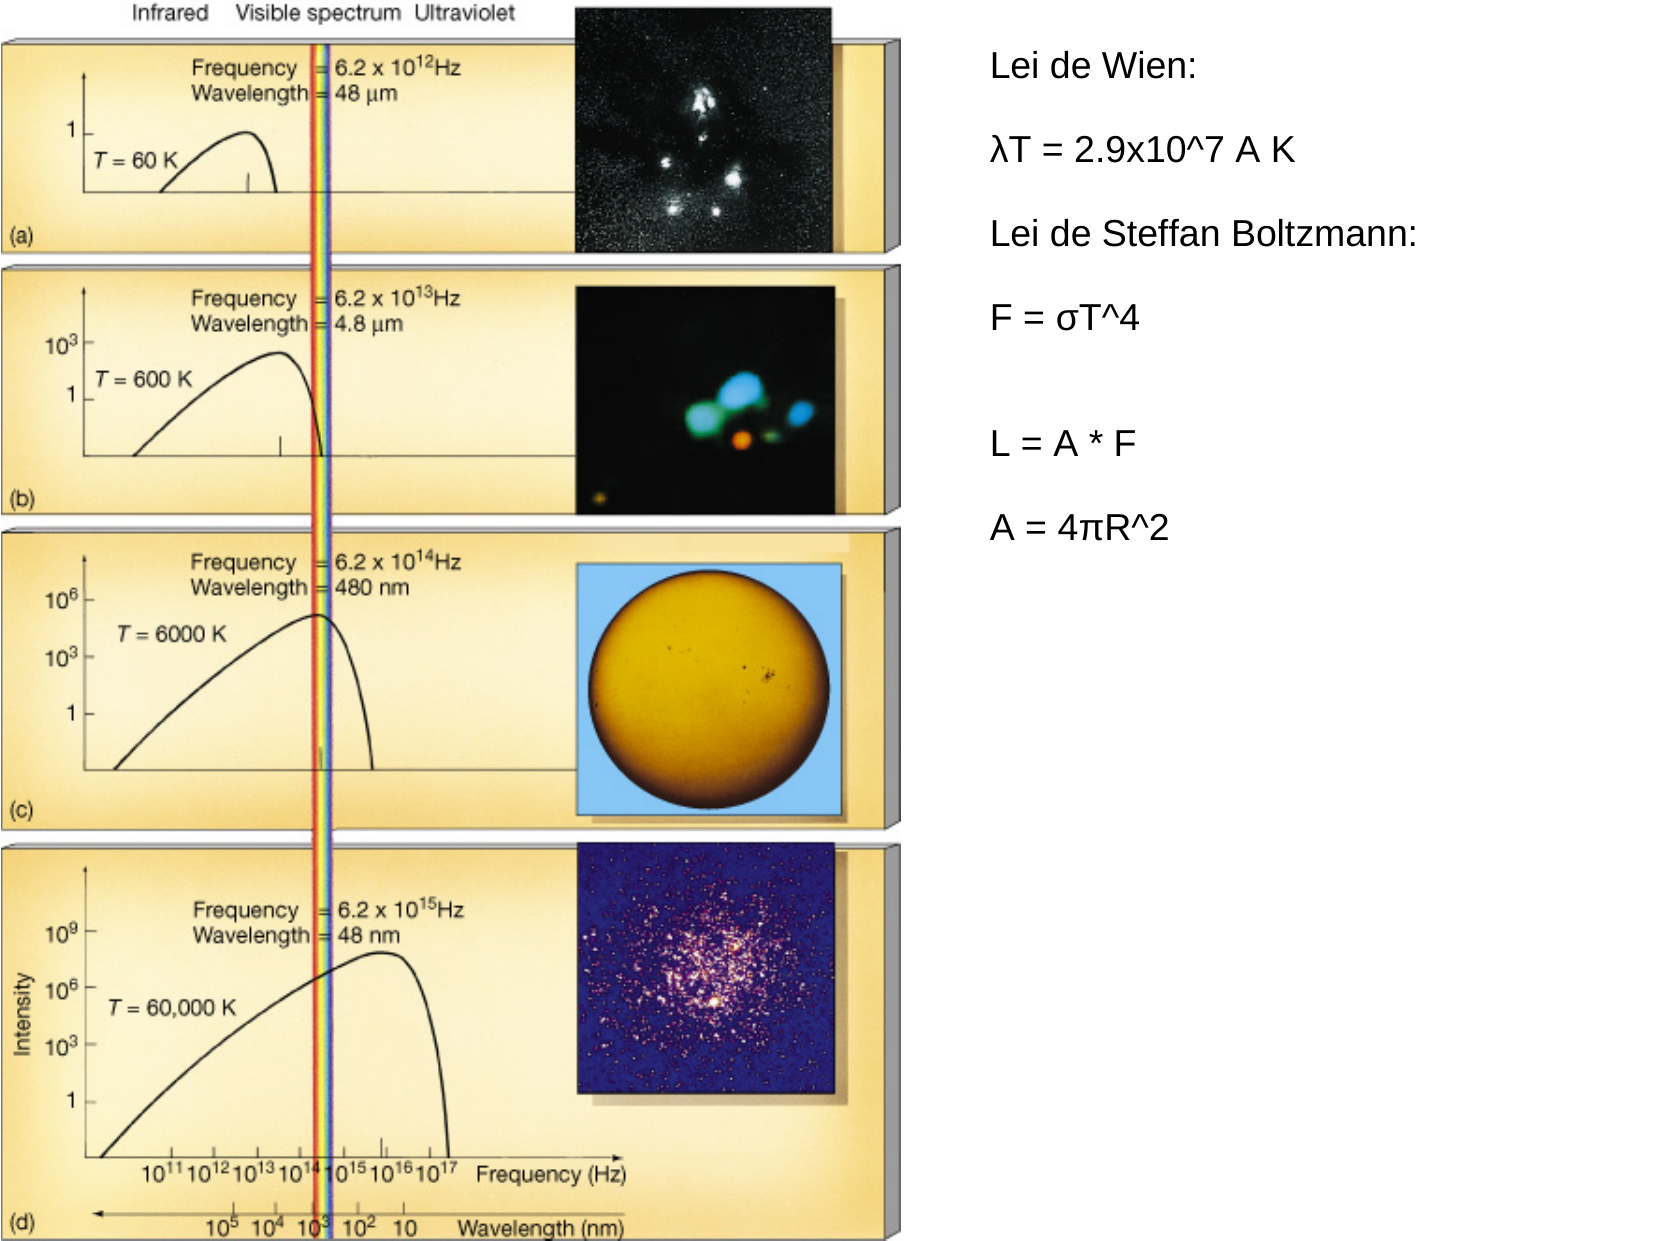

Lei de Wien:
λT = 2.9x10^7 A K
Lei de Steffan Boltzmann:
F = σT^4
L = A * F
A = 4πR^2